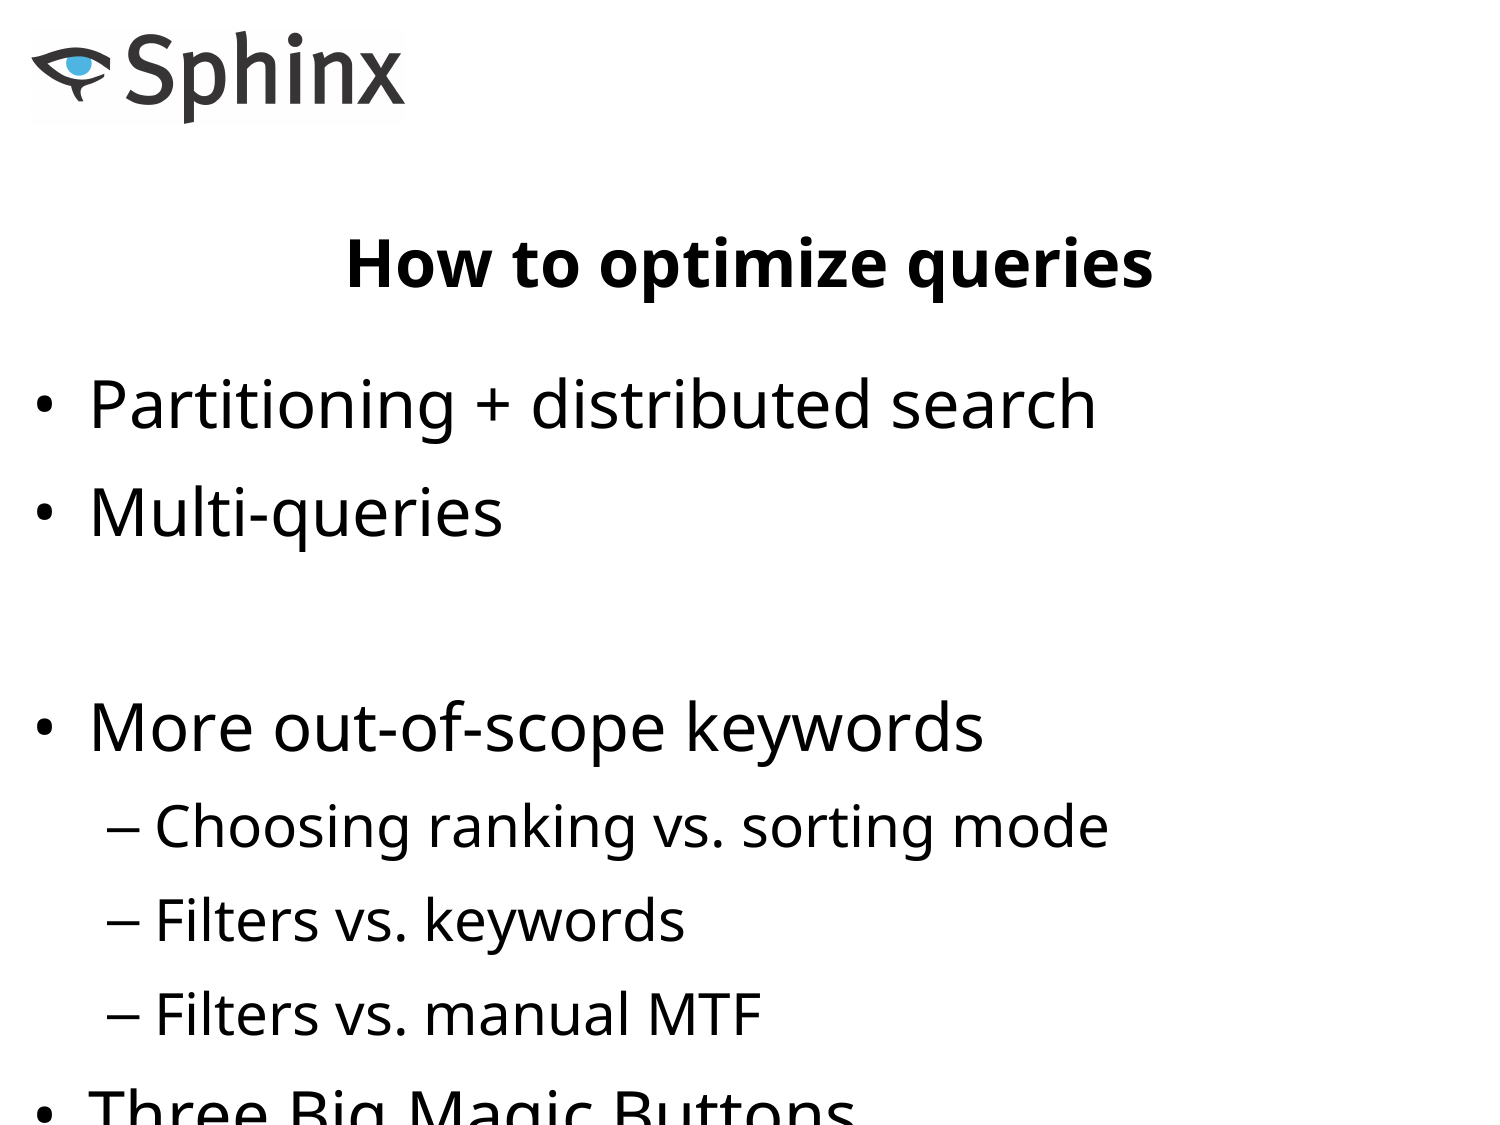

# How to optimize queries
Partitioning + distributed search
Multi-queries
More out-of-scope keywords
Choosing ranking vs. sorting mode
Filters vs. keywords
Filters vs. manual MTF
Three Big Magic Buttons